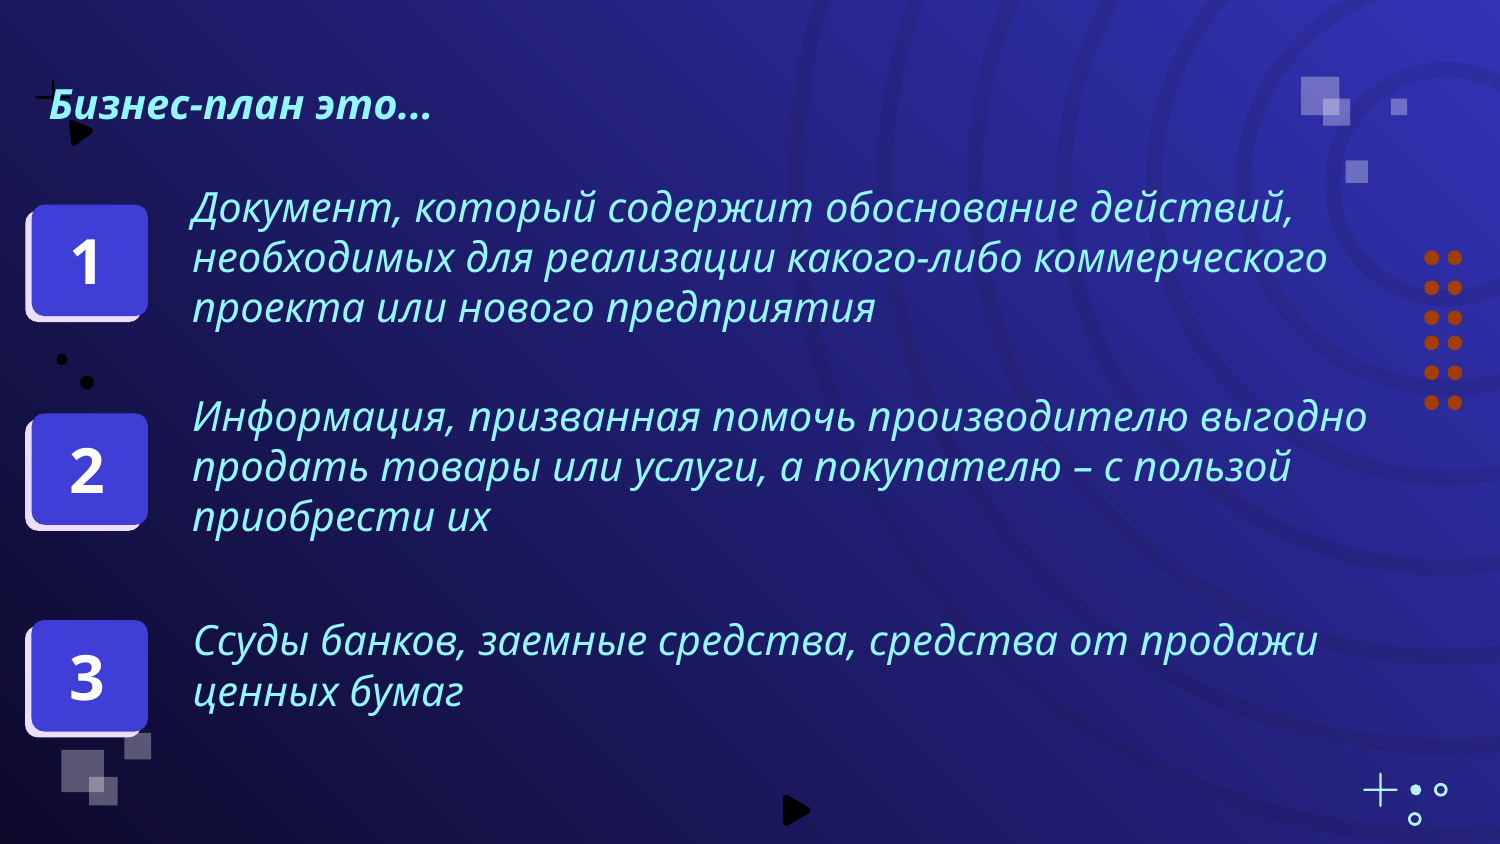

Бизнес-план это...
Документ, который содержит обоснование действий, необходимых для реализации какого-либо коммерческого проекта или нового предприятия
1
# Информация, призванная помочь производителю выгодно продать товары или услуги, а покупателю – с пользой приобрести их
2
Ссуды банков, заемные средства, средства от продажи ценных бумаг
3